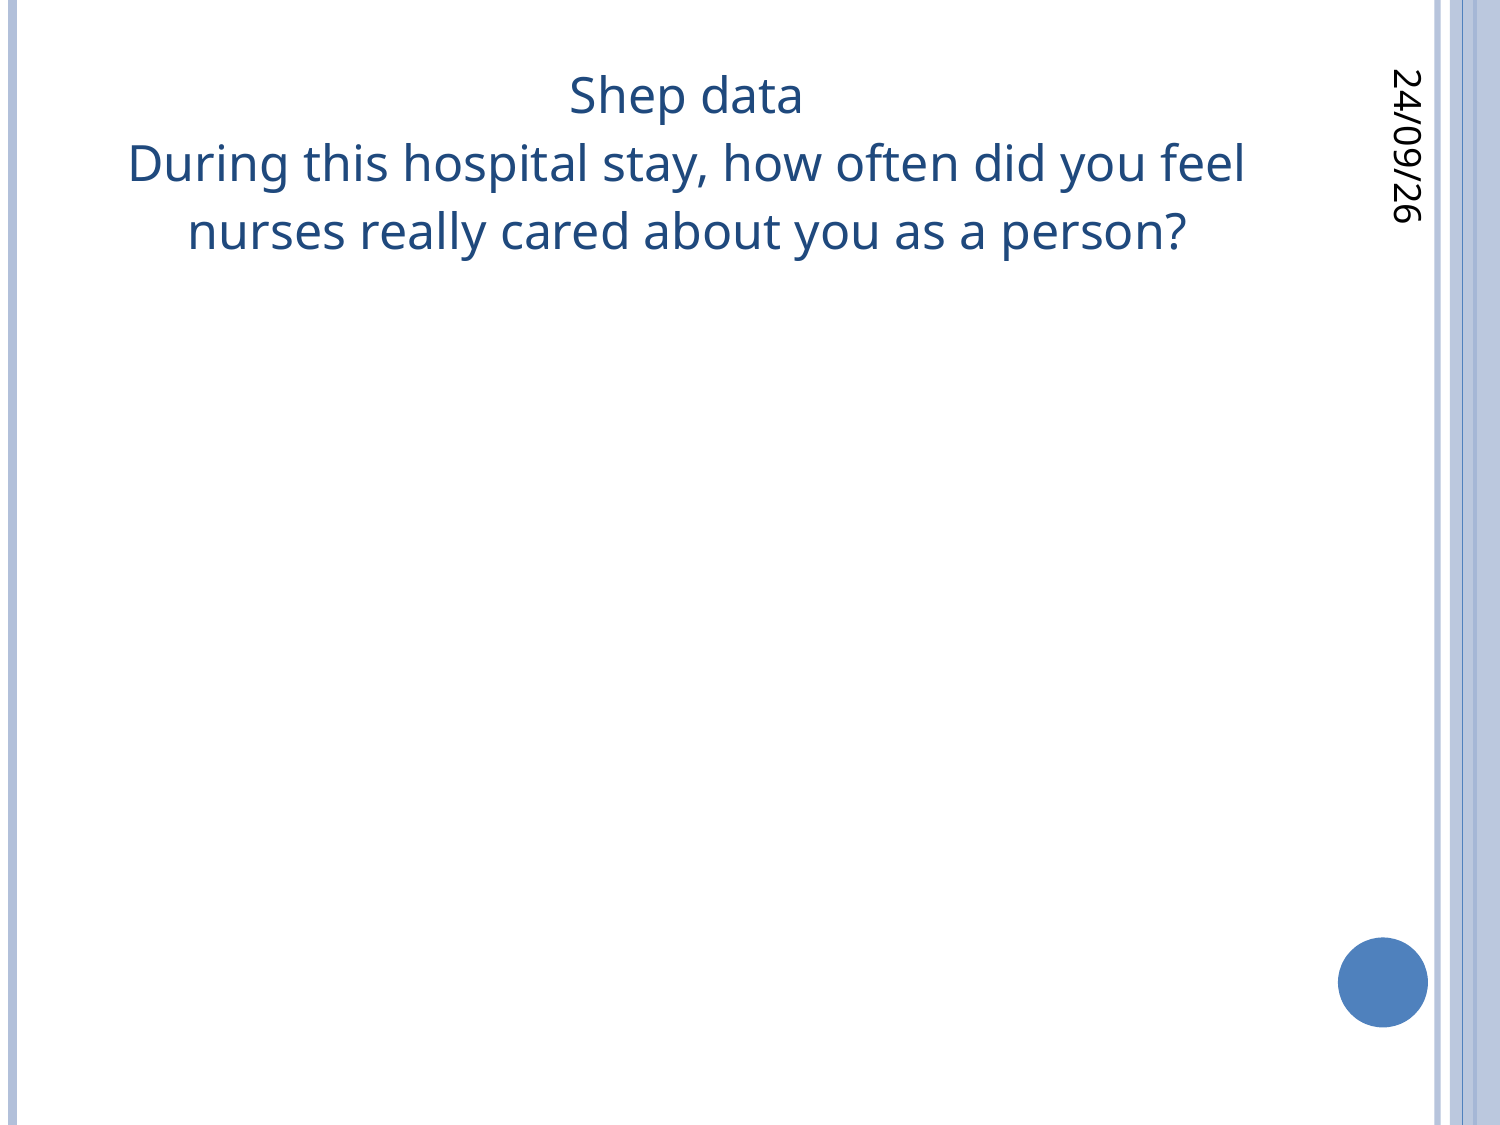

# Shep data During this hospital stay, how often did you feel nurses really cared about you as a person?